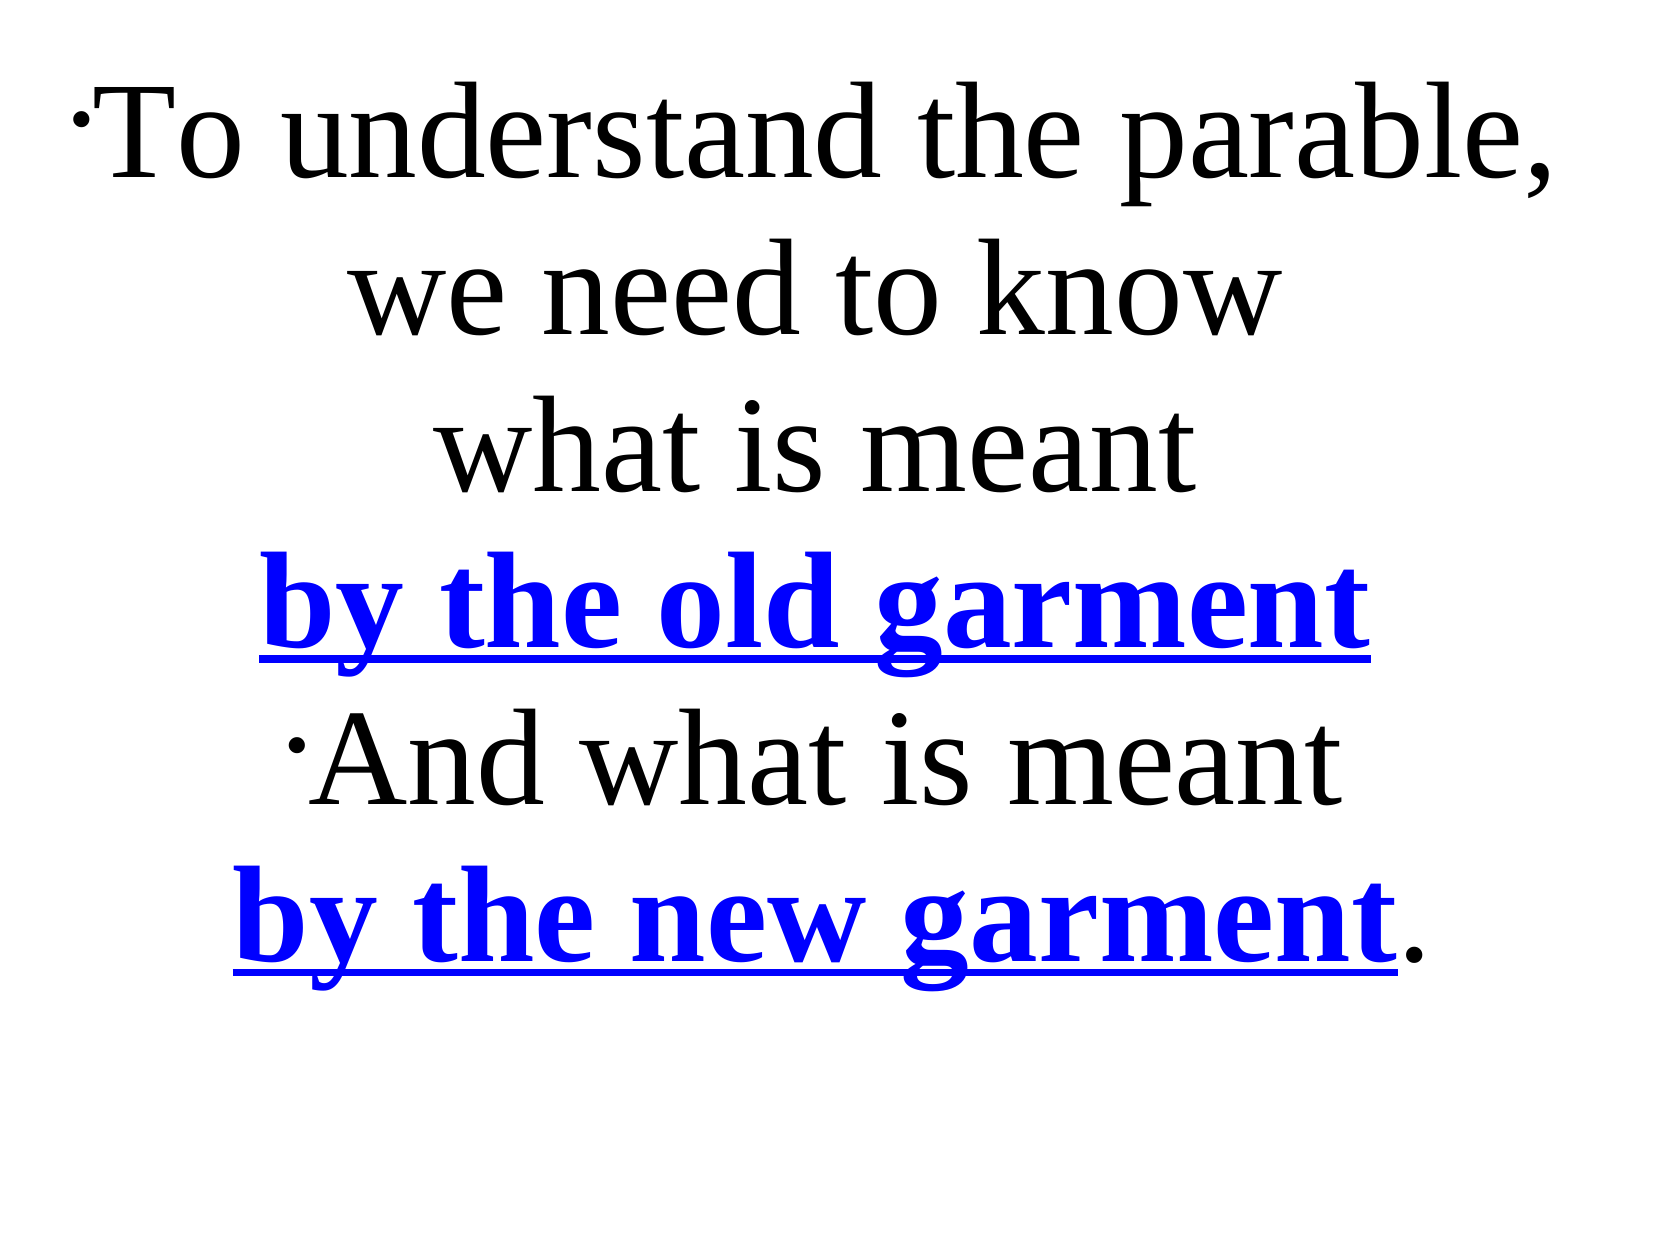

To understand the parable,
we need to know
what is meant
by the old garment
And what is meant
by the new garment.
13